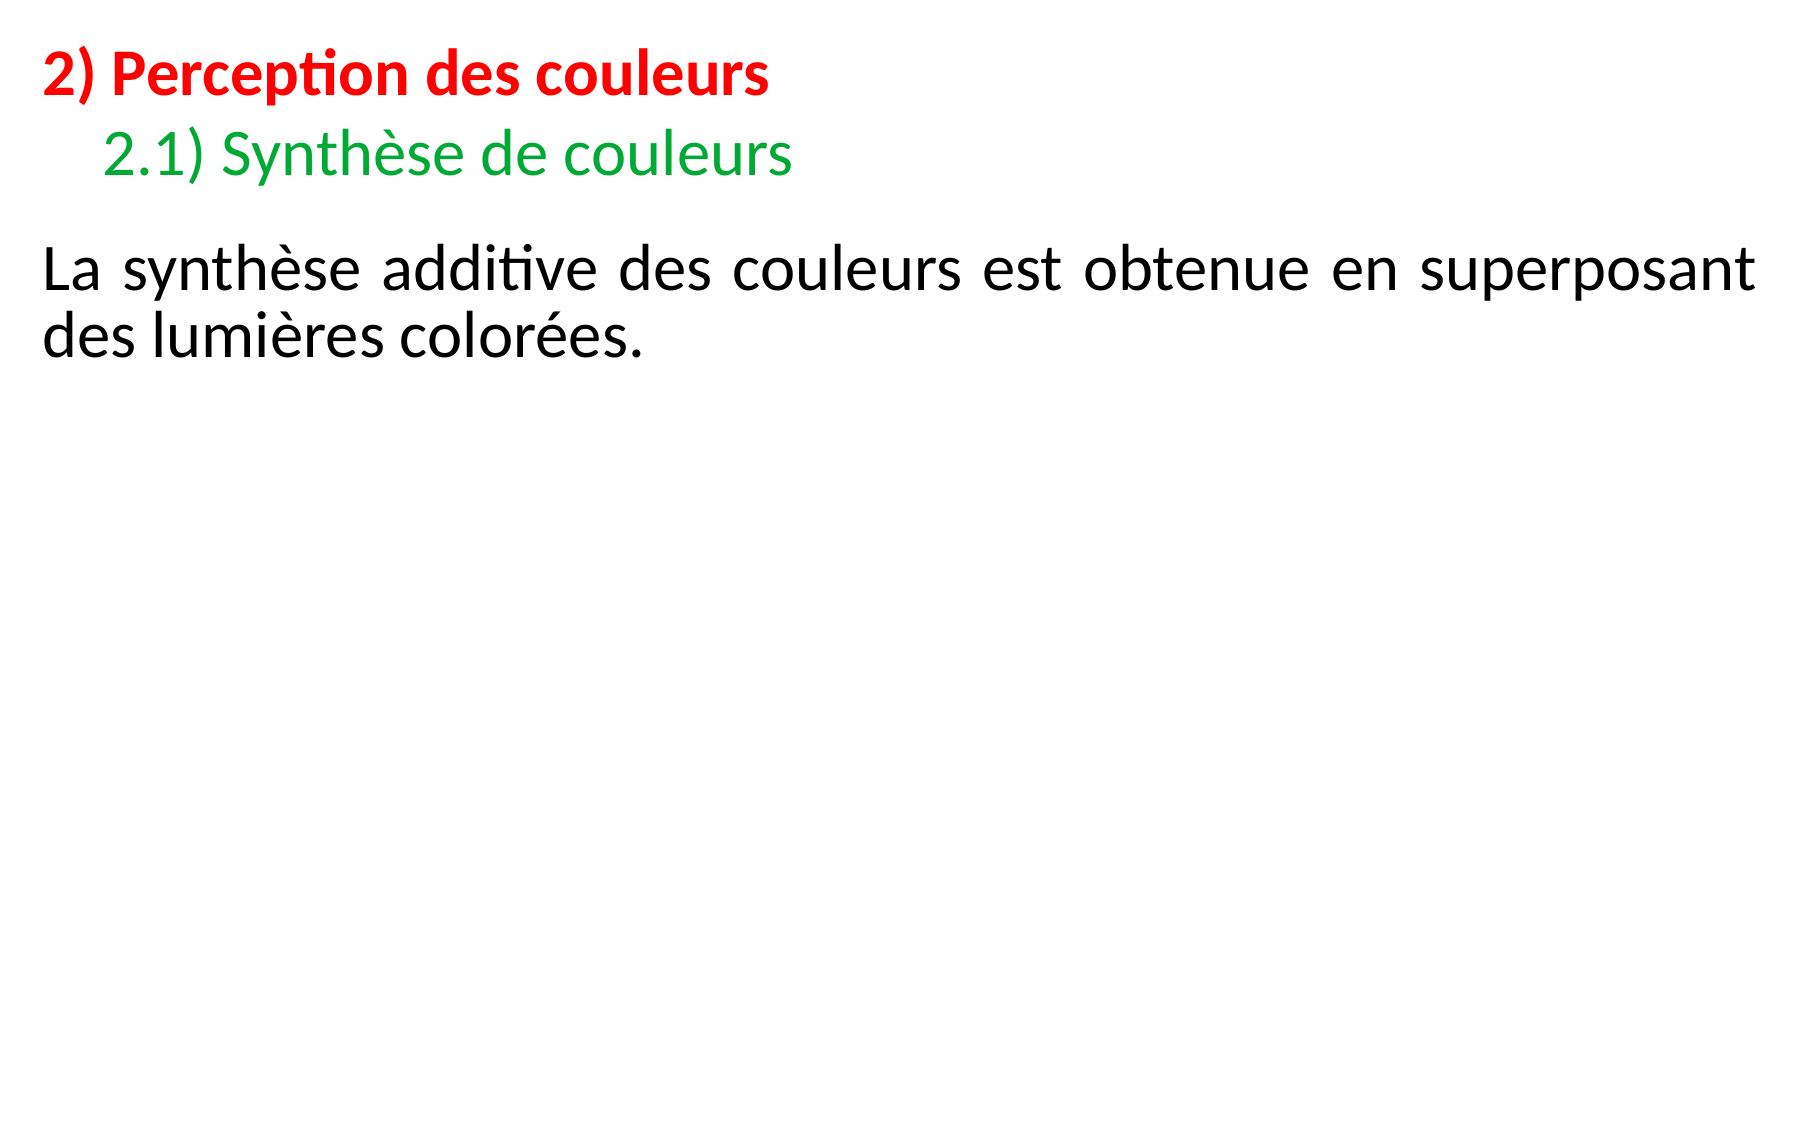

# 2) Perception des couleurs
 2.1) Synthèse de couleurs
La synthèse additive des couleurs est obtenue en superposant des lumières colorées.